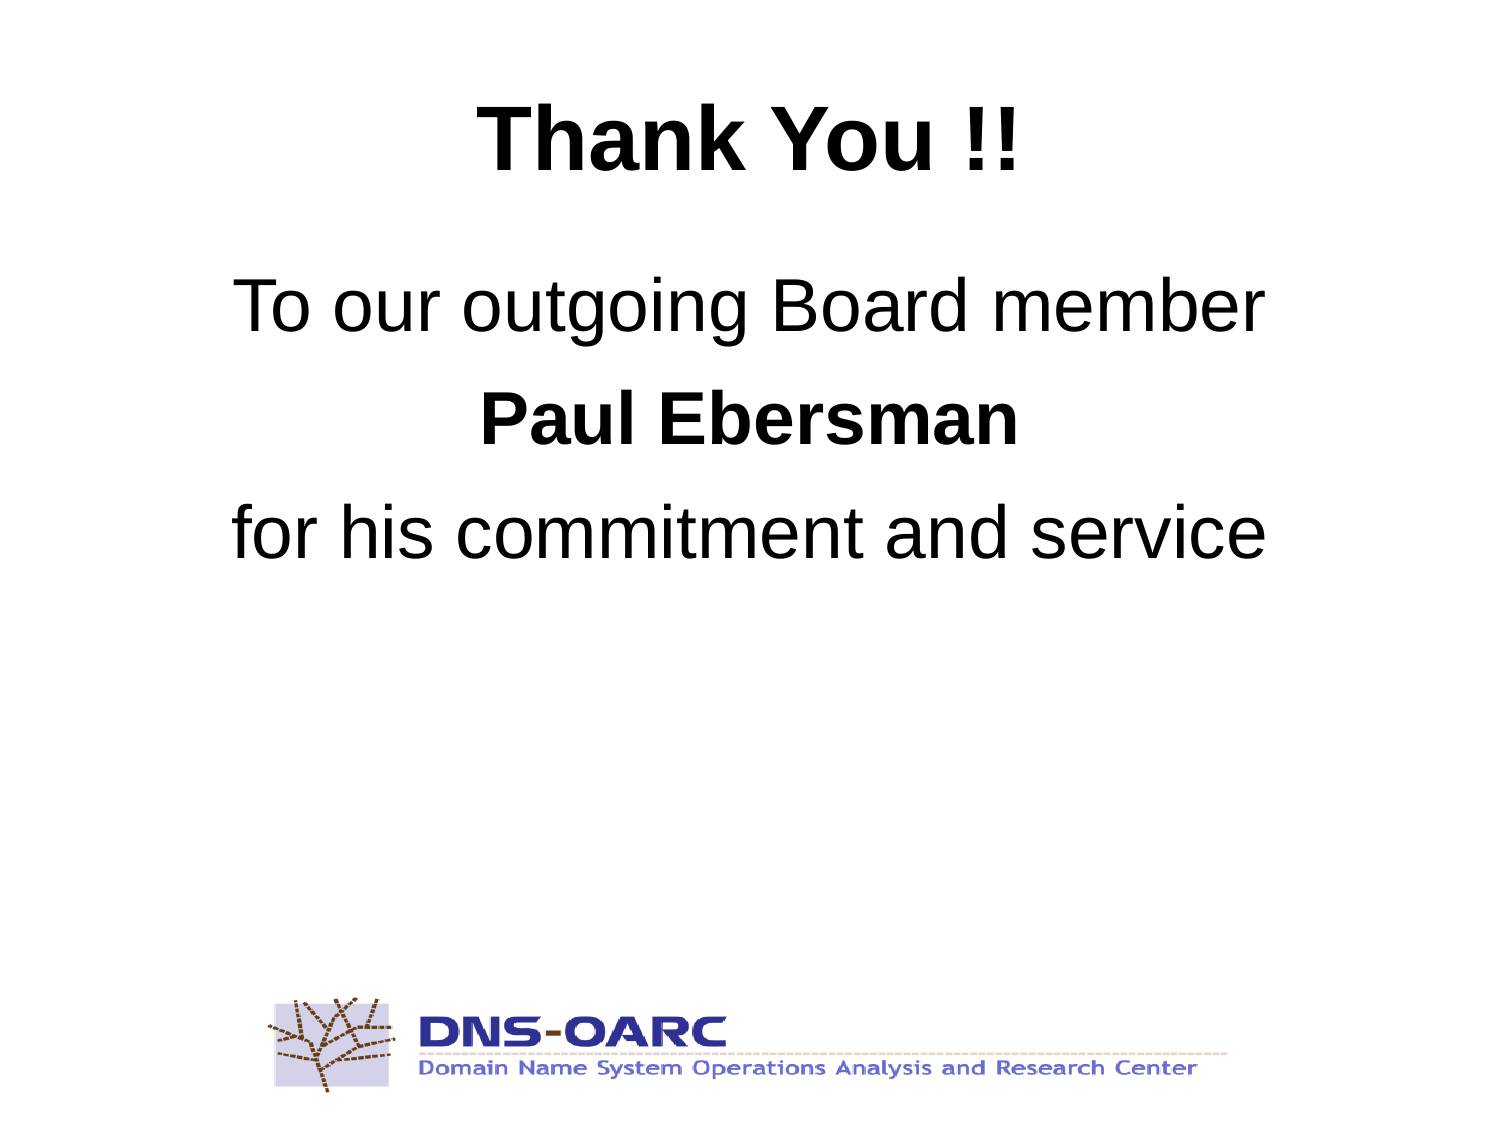

# Thank You !!
To our outgoing Board member
Paul Ebersman
for his commitment and service